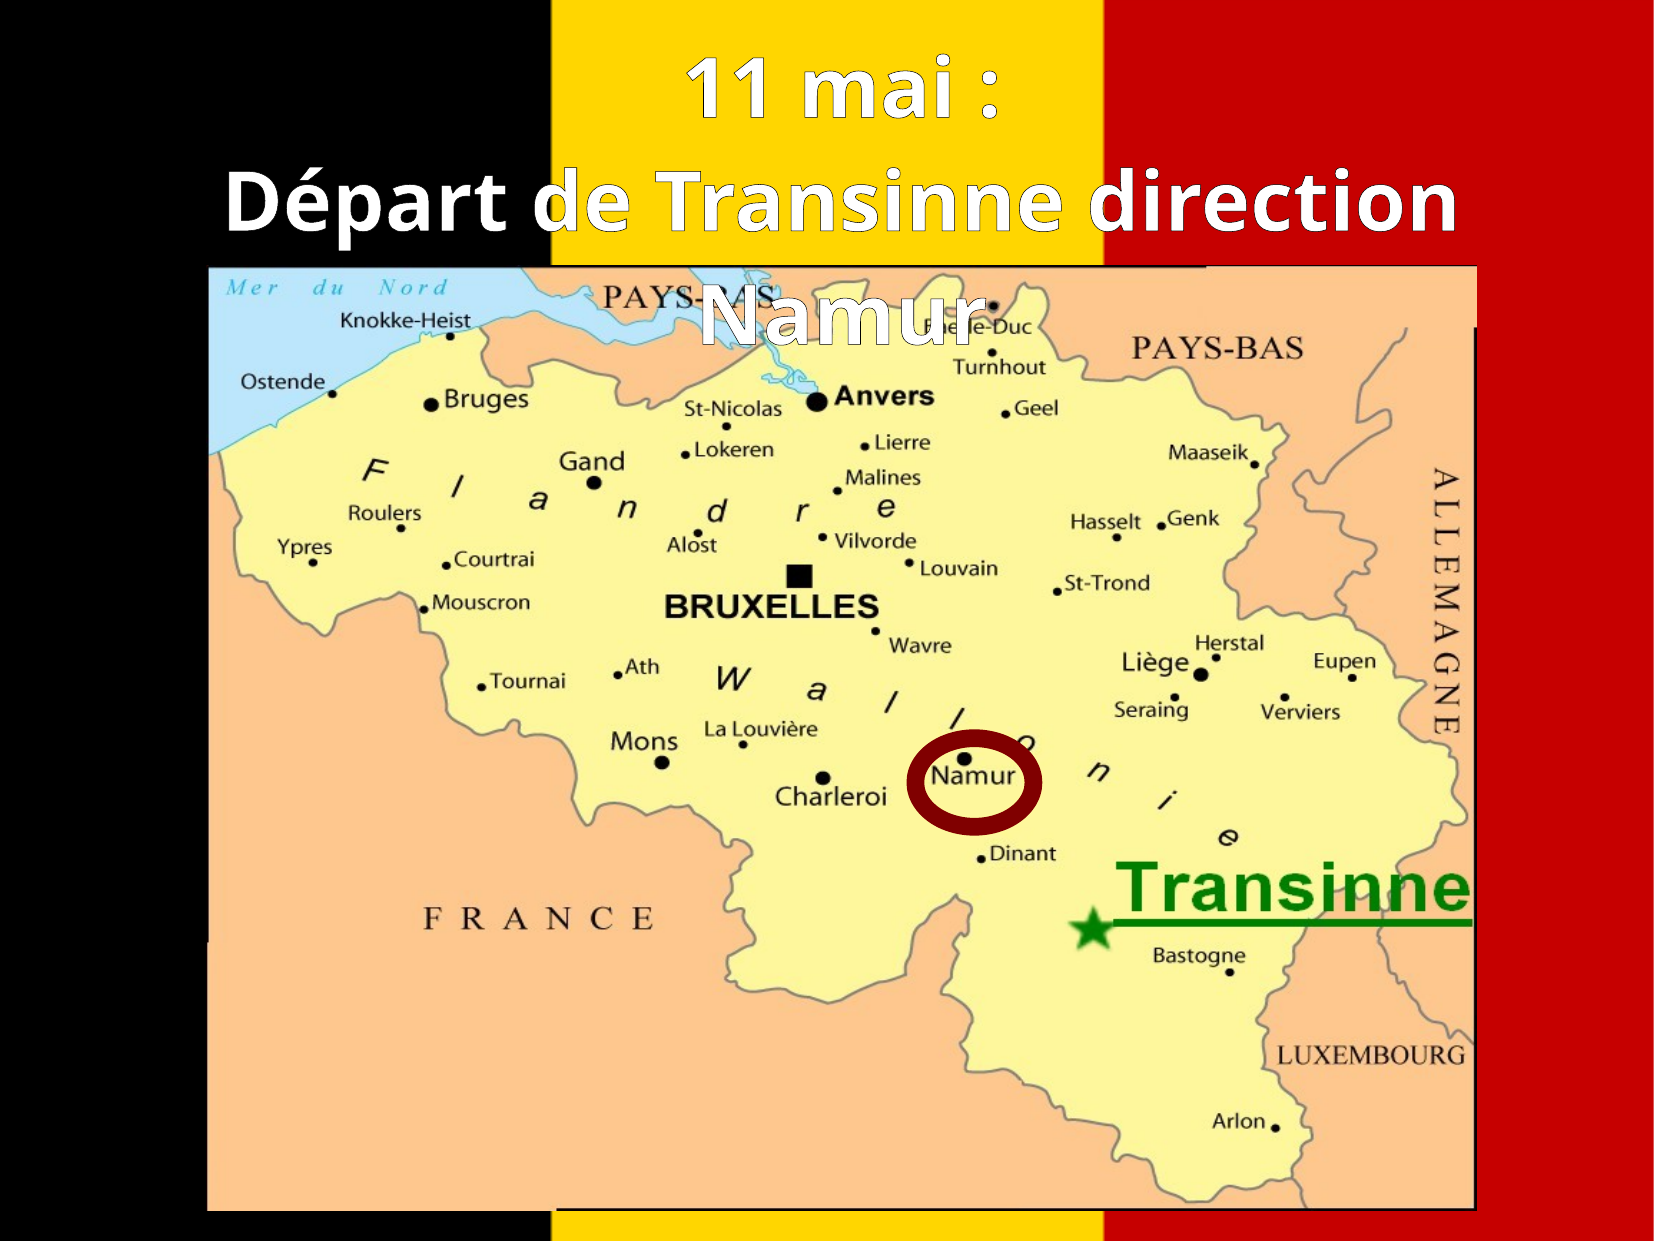

11 mai :
Départ de Transinne direction Namur